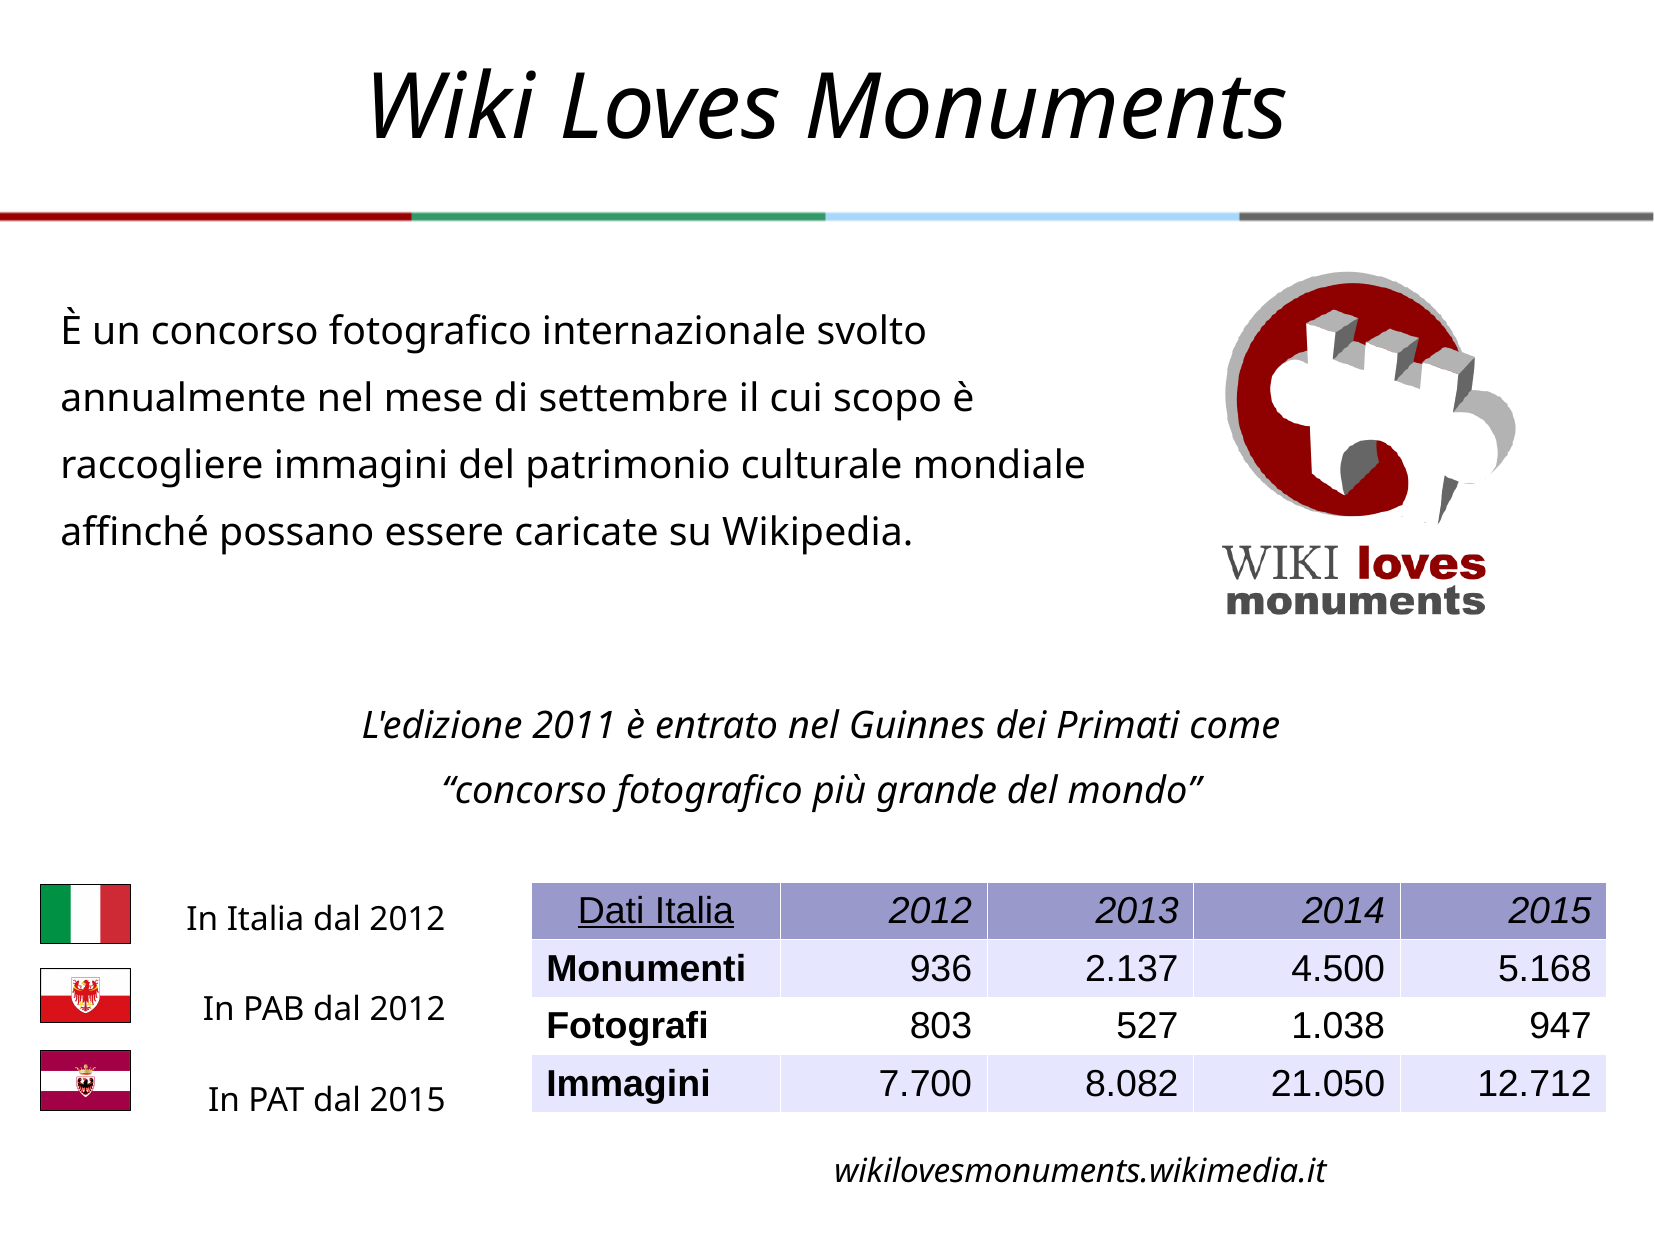

# Wiki Loves Monuments
È un concorso fotografico internazionale svolto annualmente nel mese di settembre il cui scopo è raccogliere immagini del patrimonio culturale mondiale affinché possano essere caricate su Wikipedia.
L'edizione 2011 è entrato nel Guinnes dei Primati come
“concorso fotografico più grande del mondo”
| Dati Italia | 2012 | 2013 | 2014 | 2015 |
| --- | --- | --- | --- | --- |
| Monumenti | 936 | 2.137 | 4.500 | 5.168 |
| Fotografi | 803 | 527 | 1.038 | 947 |
| Immagini | 7.700 | 8.082 | 21.050 | 12.712 |
In Italia dal 2012
In PAB dal 2012
In PAT dal 2015
wikilovesmonuments.wikimedia.it